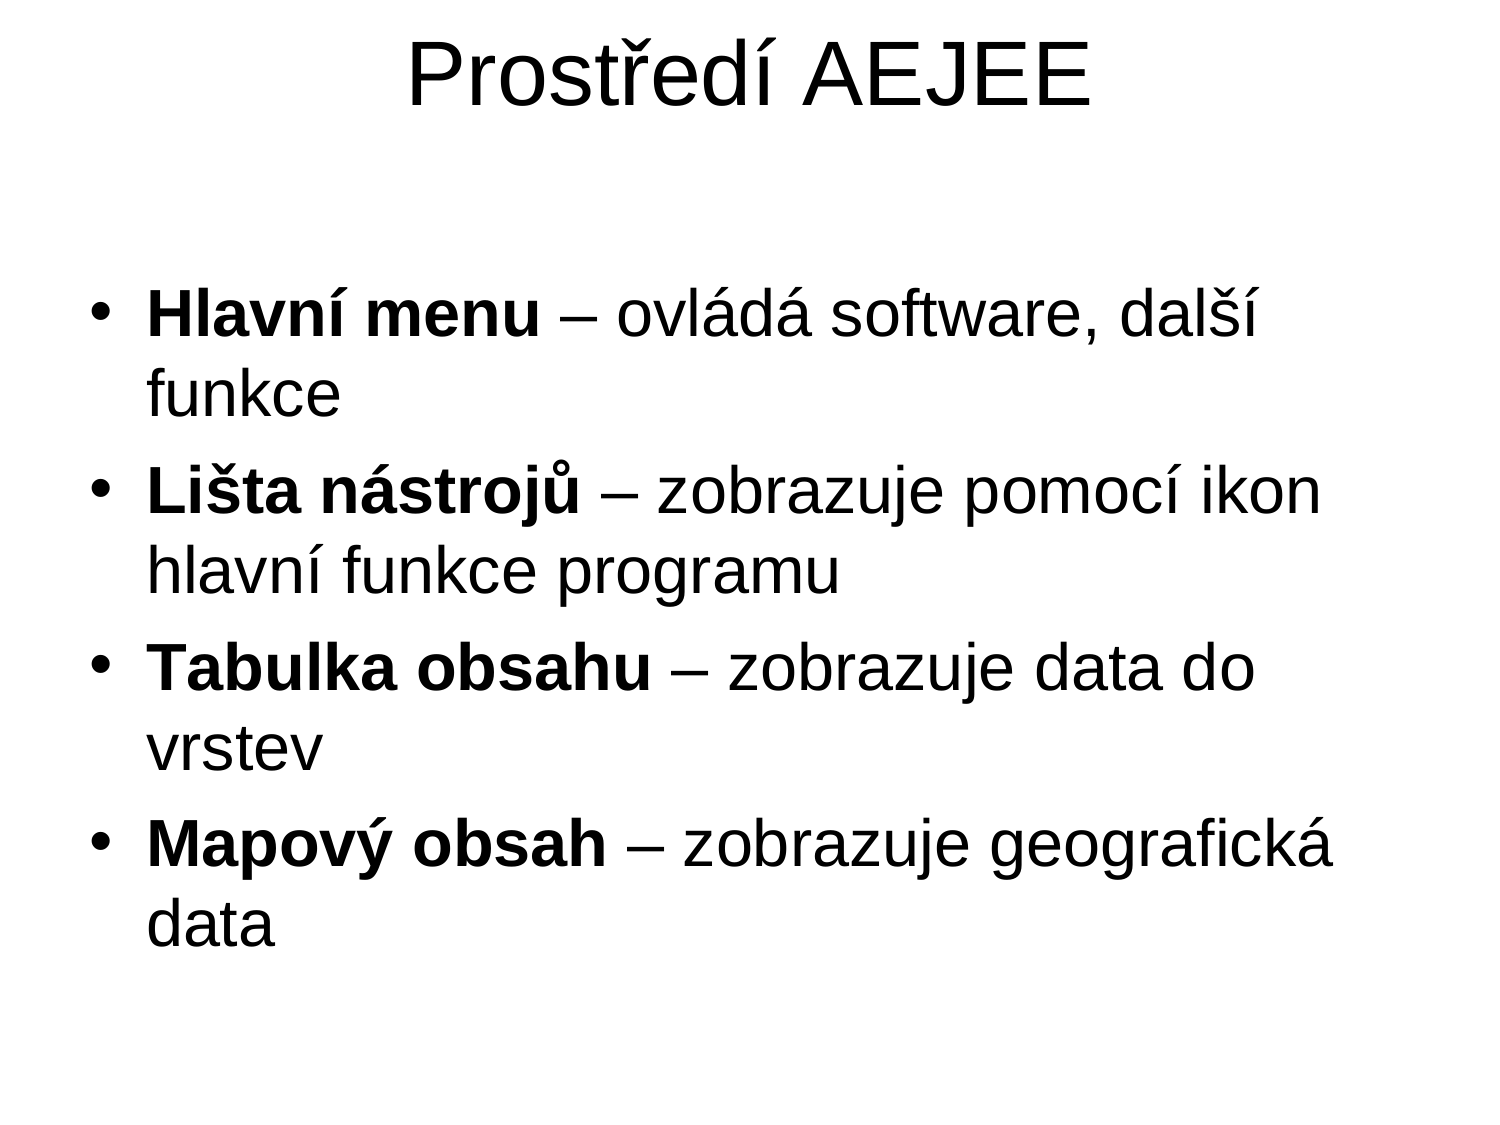

# Prostředí AEJEE
Hlavní menu – ovládá software, další funkce
Lišta nástrojů – zobrazuje pomocí ikon hlavní funkce programu
Tabulka obsahu – zobrazuje data do vrstev
Mapový obsah – zobrazuje geografická data